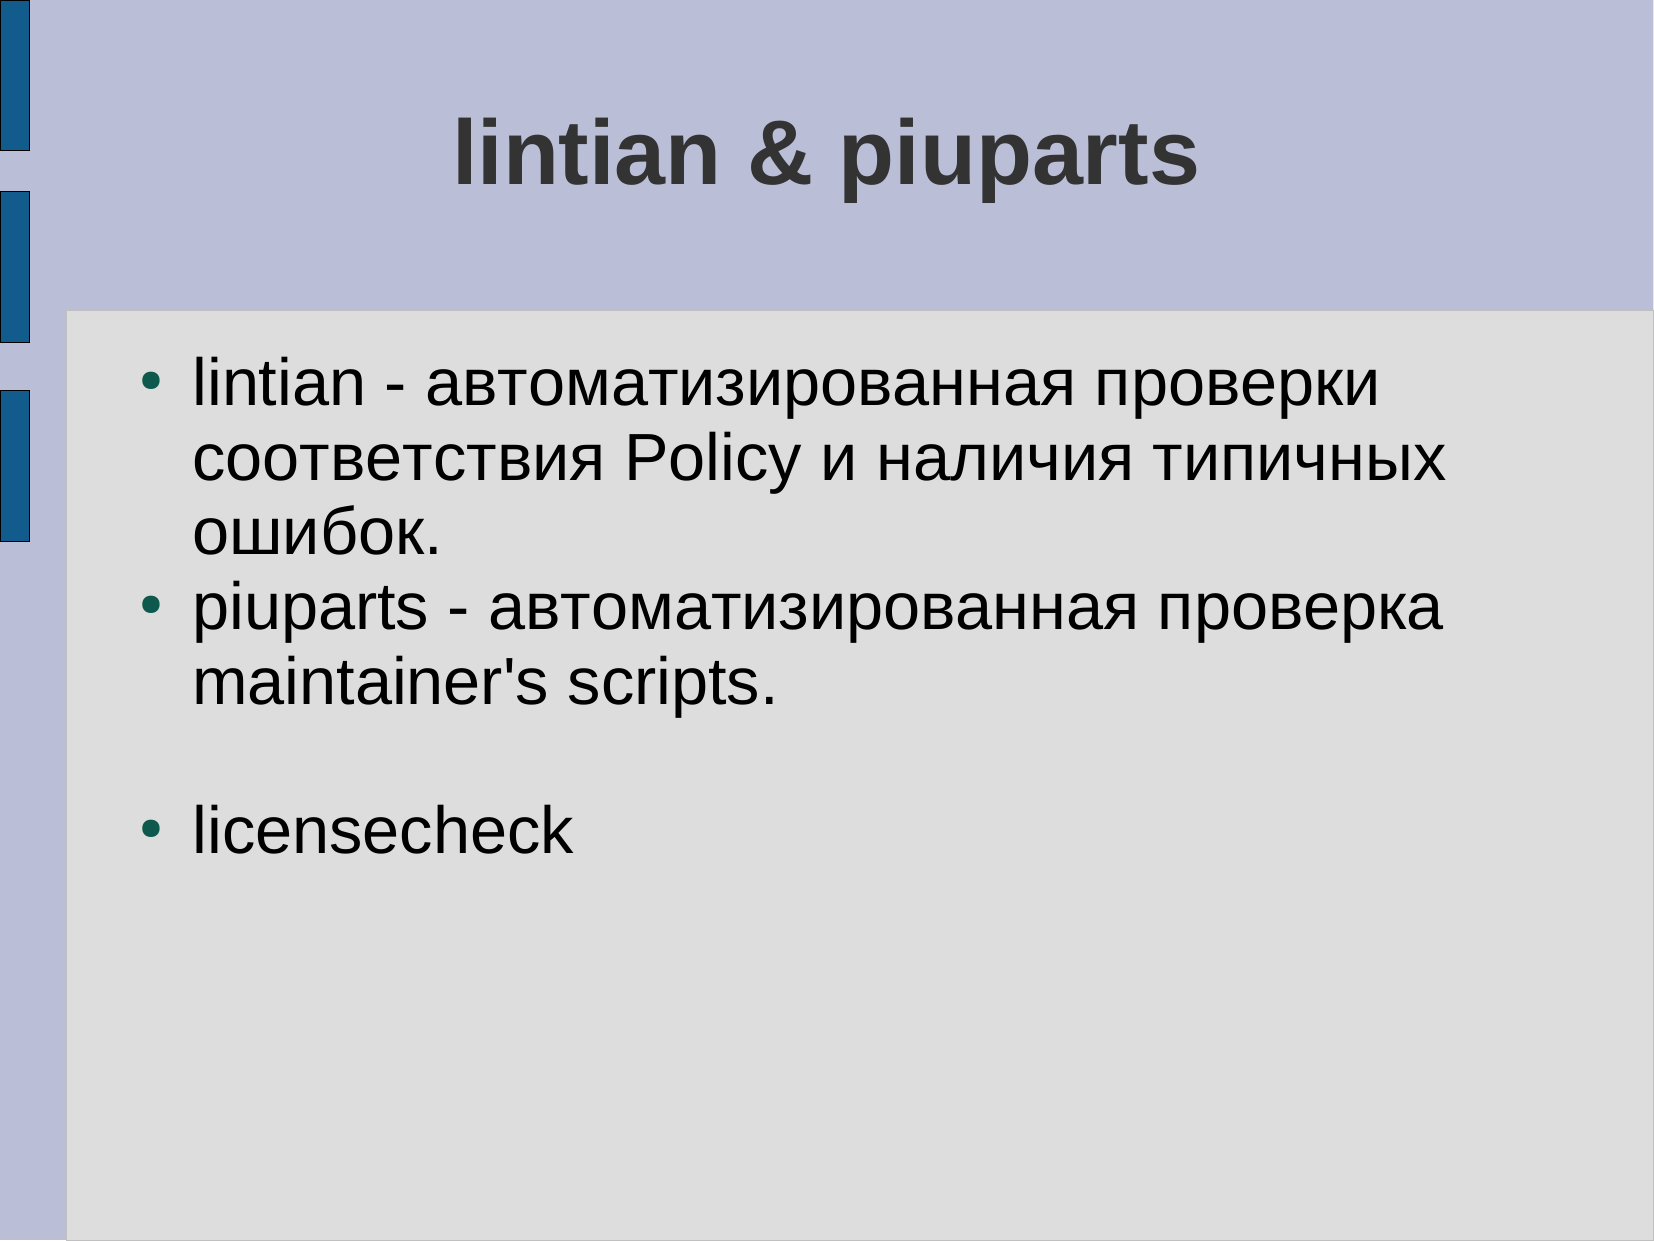

# lintian & piuparts
lintian - автоматизированная проверки соответствия Policy и наличия типичных ошибок.
piuparts - автоматизированная проверка maintainer's scripts.
licensecheck